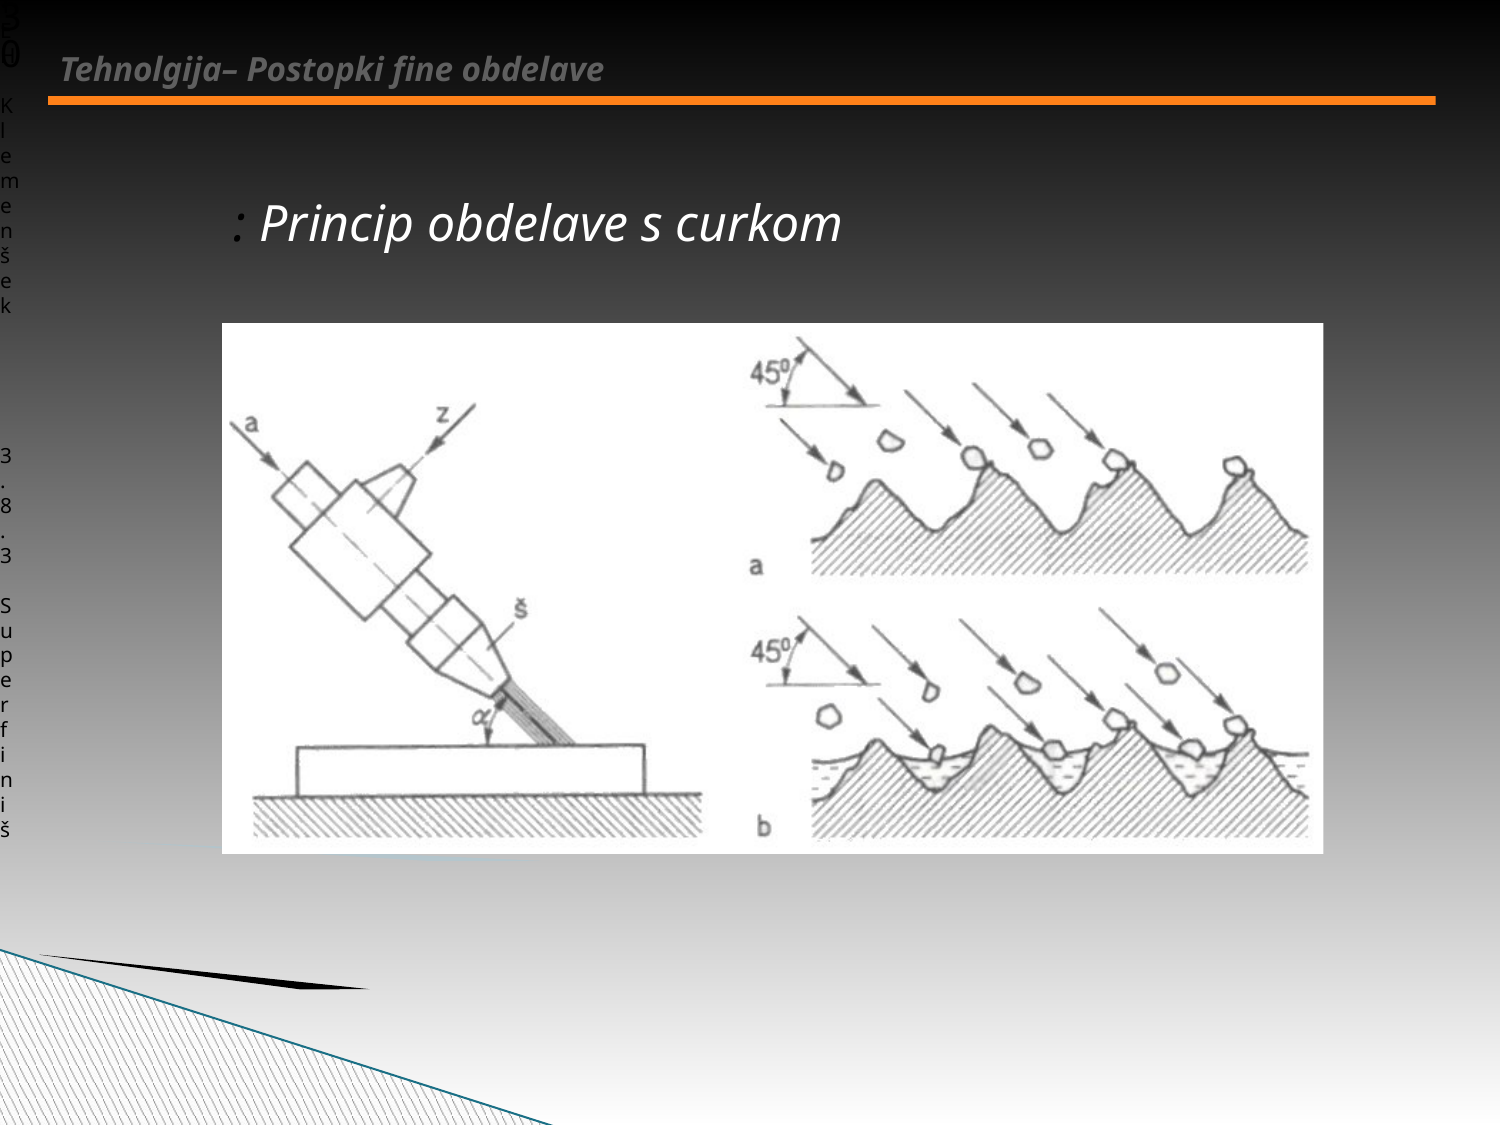

TEH Klemenšek 3.8.3 Superfiniš
: Princip obdelave s curkom